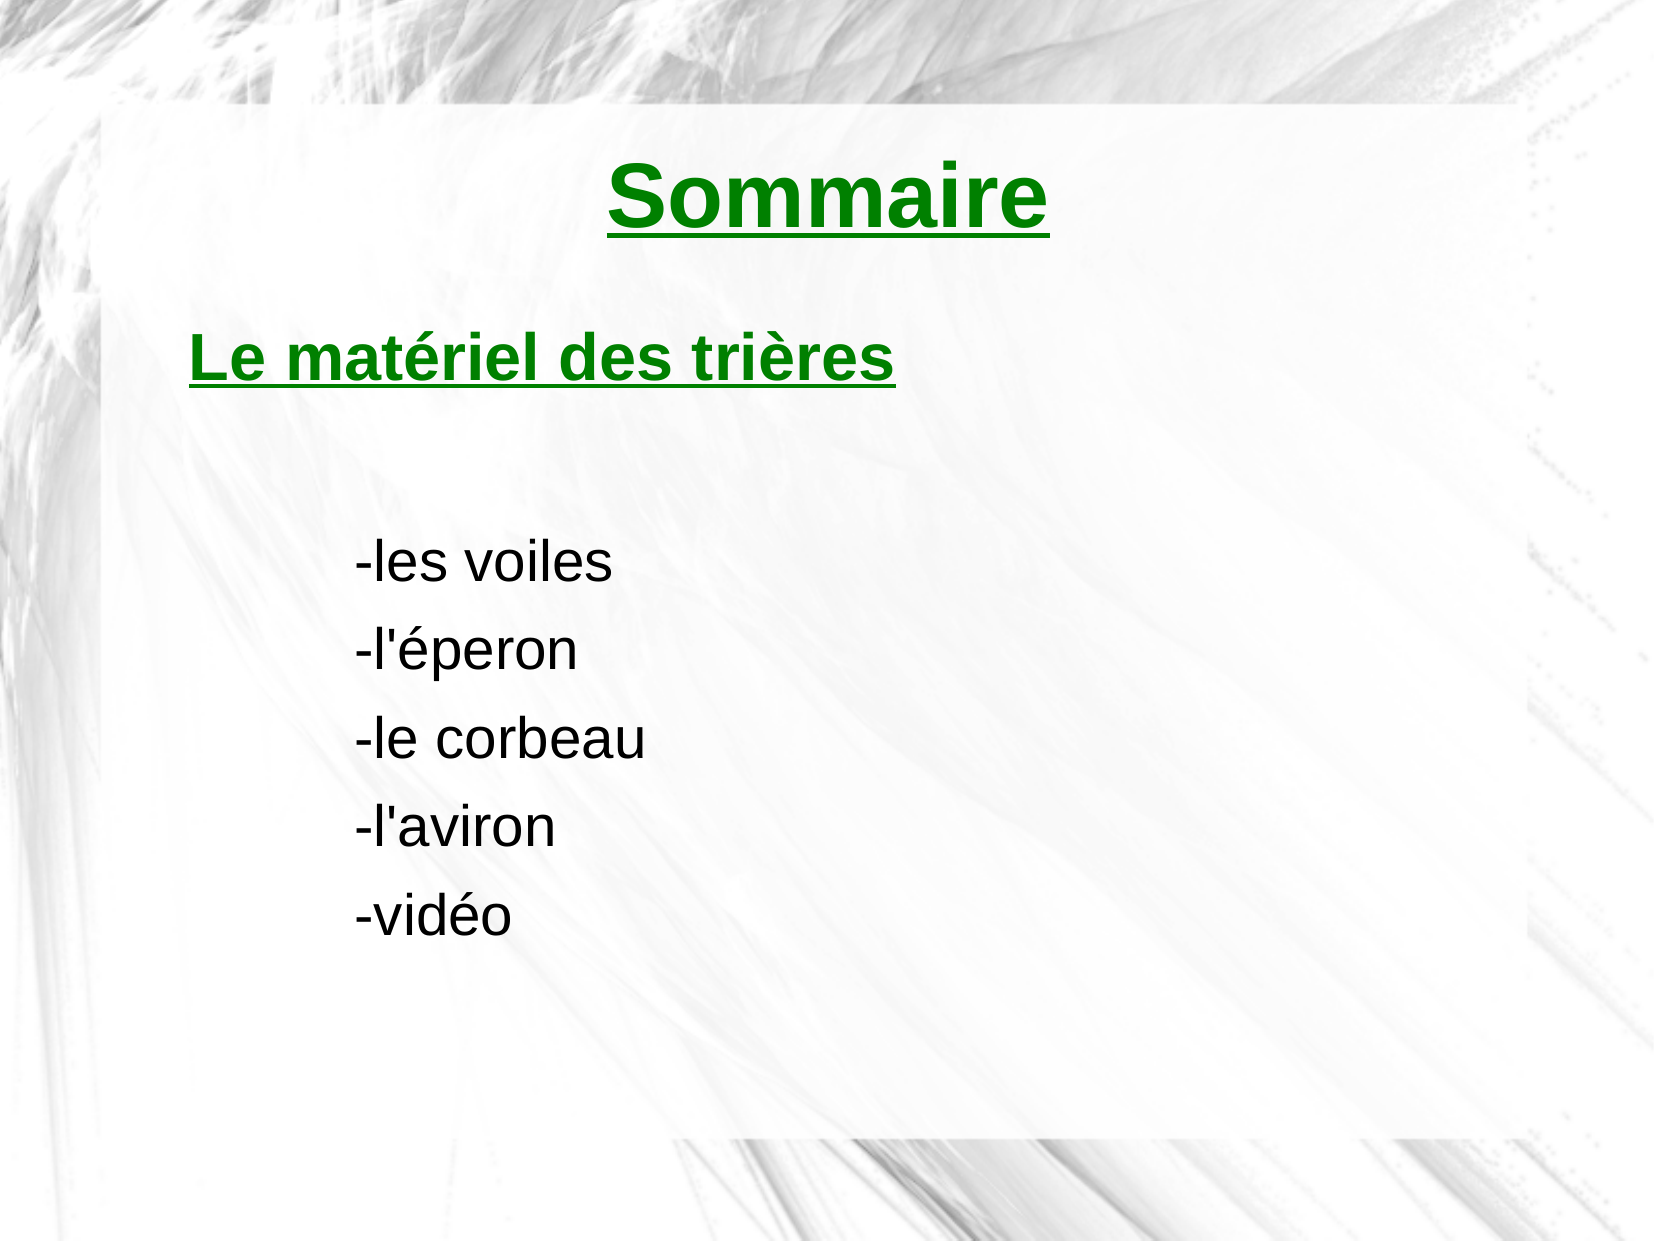

# Sommaire
Le matériel des trières
-les voiles
-l'éperon
-le corbeau
-l'aviron
-vidéo